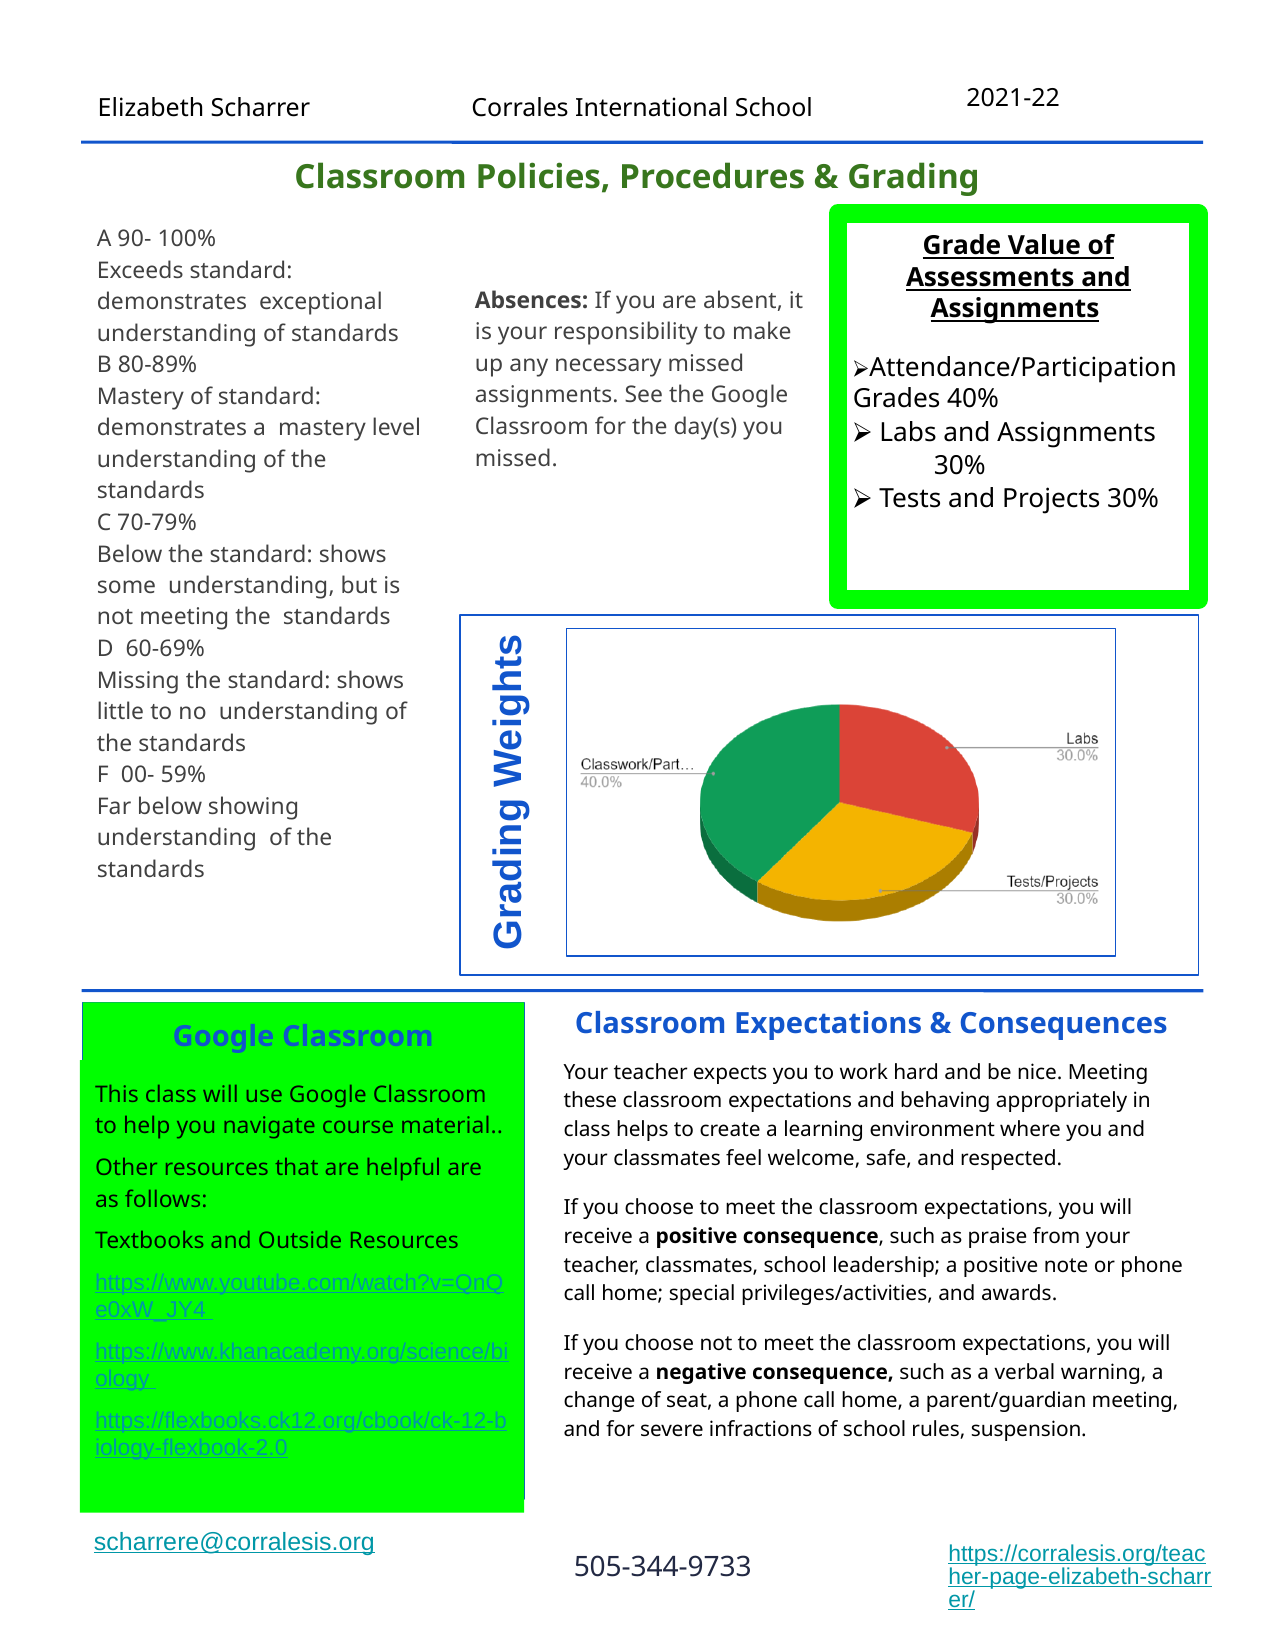

2021-22
Elizabeth Scharrer
Corrales International School
Classroom Policies, Procedures & Grading
A 90- 100%
Exceeds standard: demonstrates exceptional understanding of standards
B 80-89%
Mastery of standard: demonstrates a mastery level understanding of the standards
C 70-79%
Below the standard: shows some understanding, but is not meeting the standards
D 60-69%
Missing the standard: shows little to no understanding of the standards
F 00- 59%
Far below showing understanding of the standards
Absences: If you are absent, it is your responsibility to make up any necessary missed assignments. See the Google Classroom for the day(s) you missed.
Grade Value of Assessments and Assignments
⮚Attendance/Participation Grades 40%
⮚ Labs and Assignments
 30%
⮚ Tests and Projects 30%
Grading Weights
Classroom Expectations & Consequences
Google Classroom
Your teacher expects you to work hard and be nice. Meeting these classroom expectations and behaving appropriately in class helps to create a learning environment where you and your classmates feel welcome, safe, and respected.
If you choose to meet the classroom expectations, you will receive a positive consequence, such as praise from your teacher, classmates, school leadership; a positive note or phone call home; special privileges/activities, and awards.
If you choose not to meet the classroom expectations, you will receive a negative consequence, such as a verbal warning, a change of seat, a phone call home, a parent/guardian meeting, and for severe infractions of school rules, suspension.
This class will use Google Classroom to help you navigate course material..
Other resources that are helpful are as follows:
Textbooks and Outside Resources
https://www.youtube.com/watch?v=QnQe0xW_JY4
https://www.khanacademy.org/science/biology
https://flexbooks.ck12.org/cbook/ck-12-biology-flexbook-2.0
https://corralesis.org/teacher-page-elizabeth-scharrer/
scharrere@corralesis.org
505-344-9733